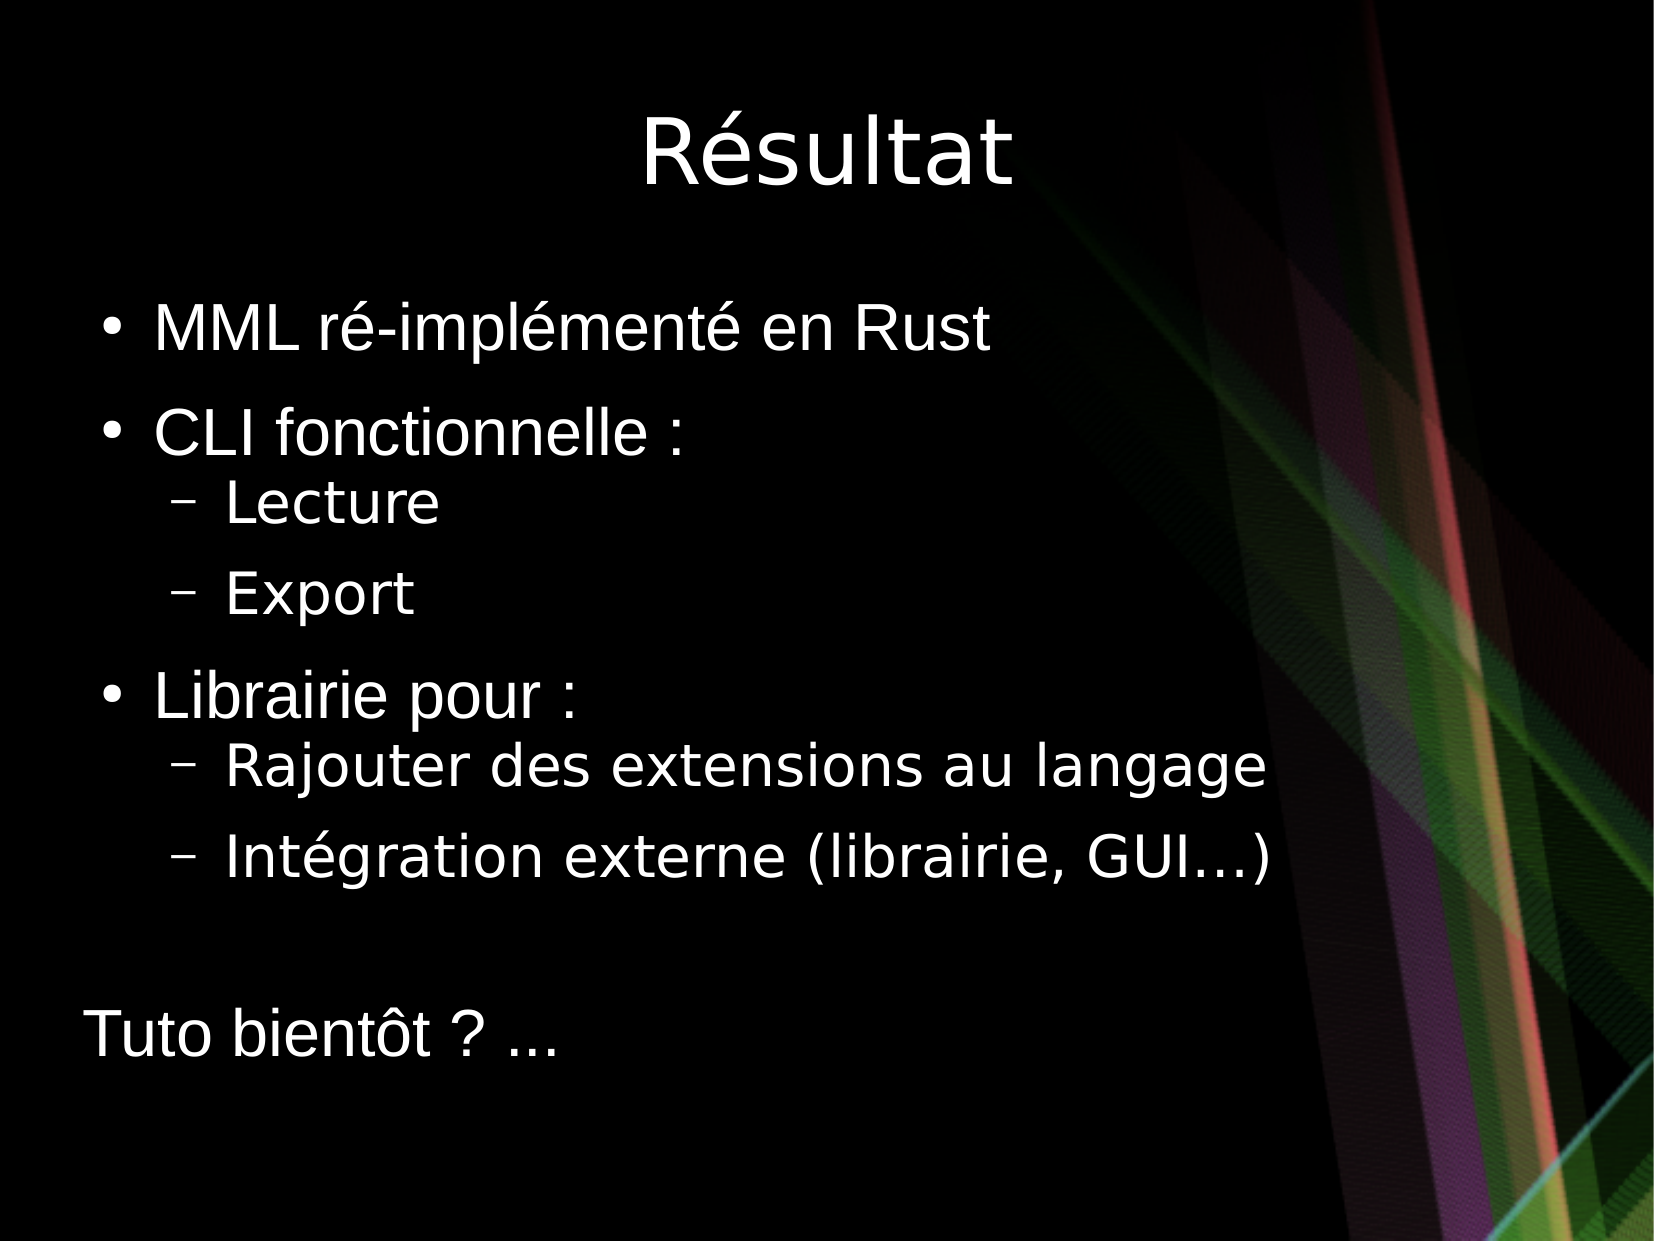

# Résultat
MML ré-implémenté en Rust
CLI fonctionnelle :
Lecture
Export
Librairie pour :
Rajouter des extensions au langage
Intégration externe (librairie, GUI…)
Tuto bientôt ? ...